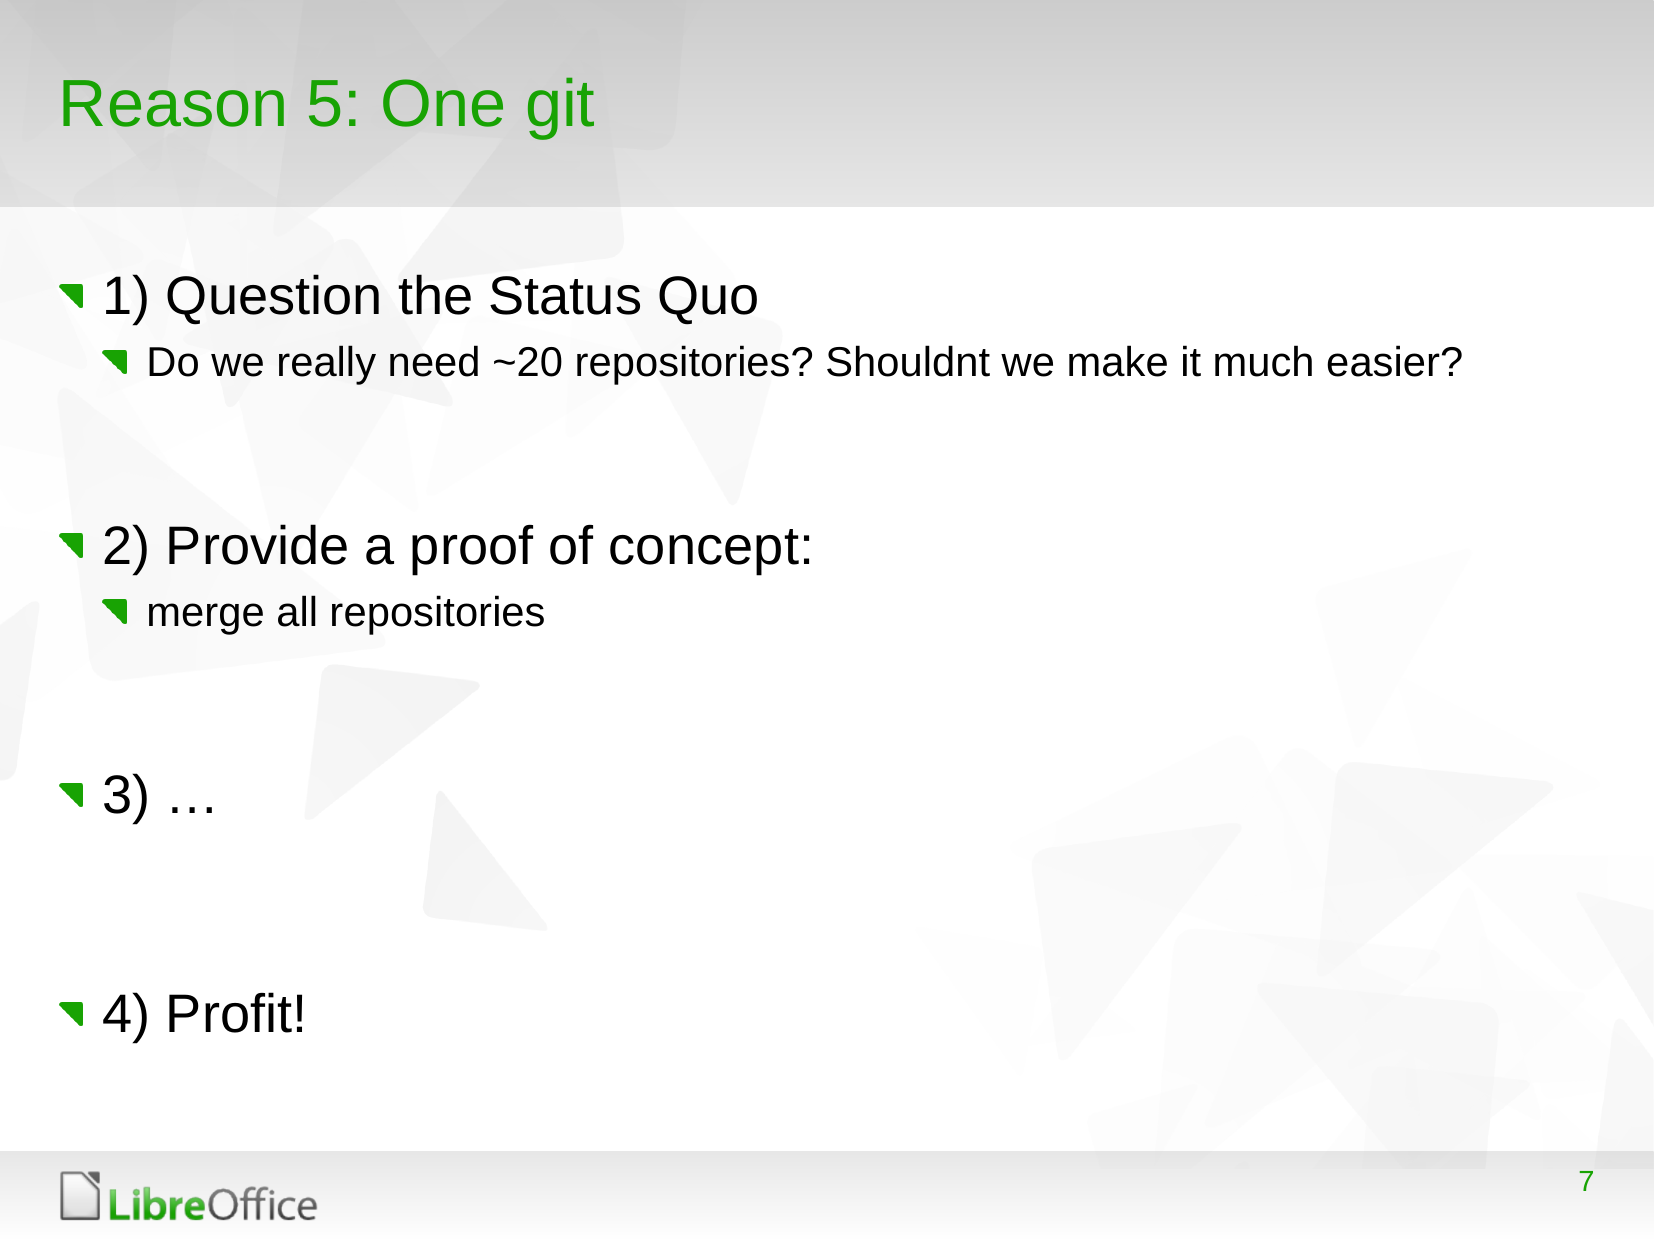

# Reason 5: One git
1) Question the Status Quo
Do we really need ~20 repositories? Shouldnt we make it much easier?
2) Provide a proof of concept:
merge all repositories
3) …
4) Profit!
7